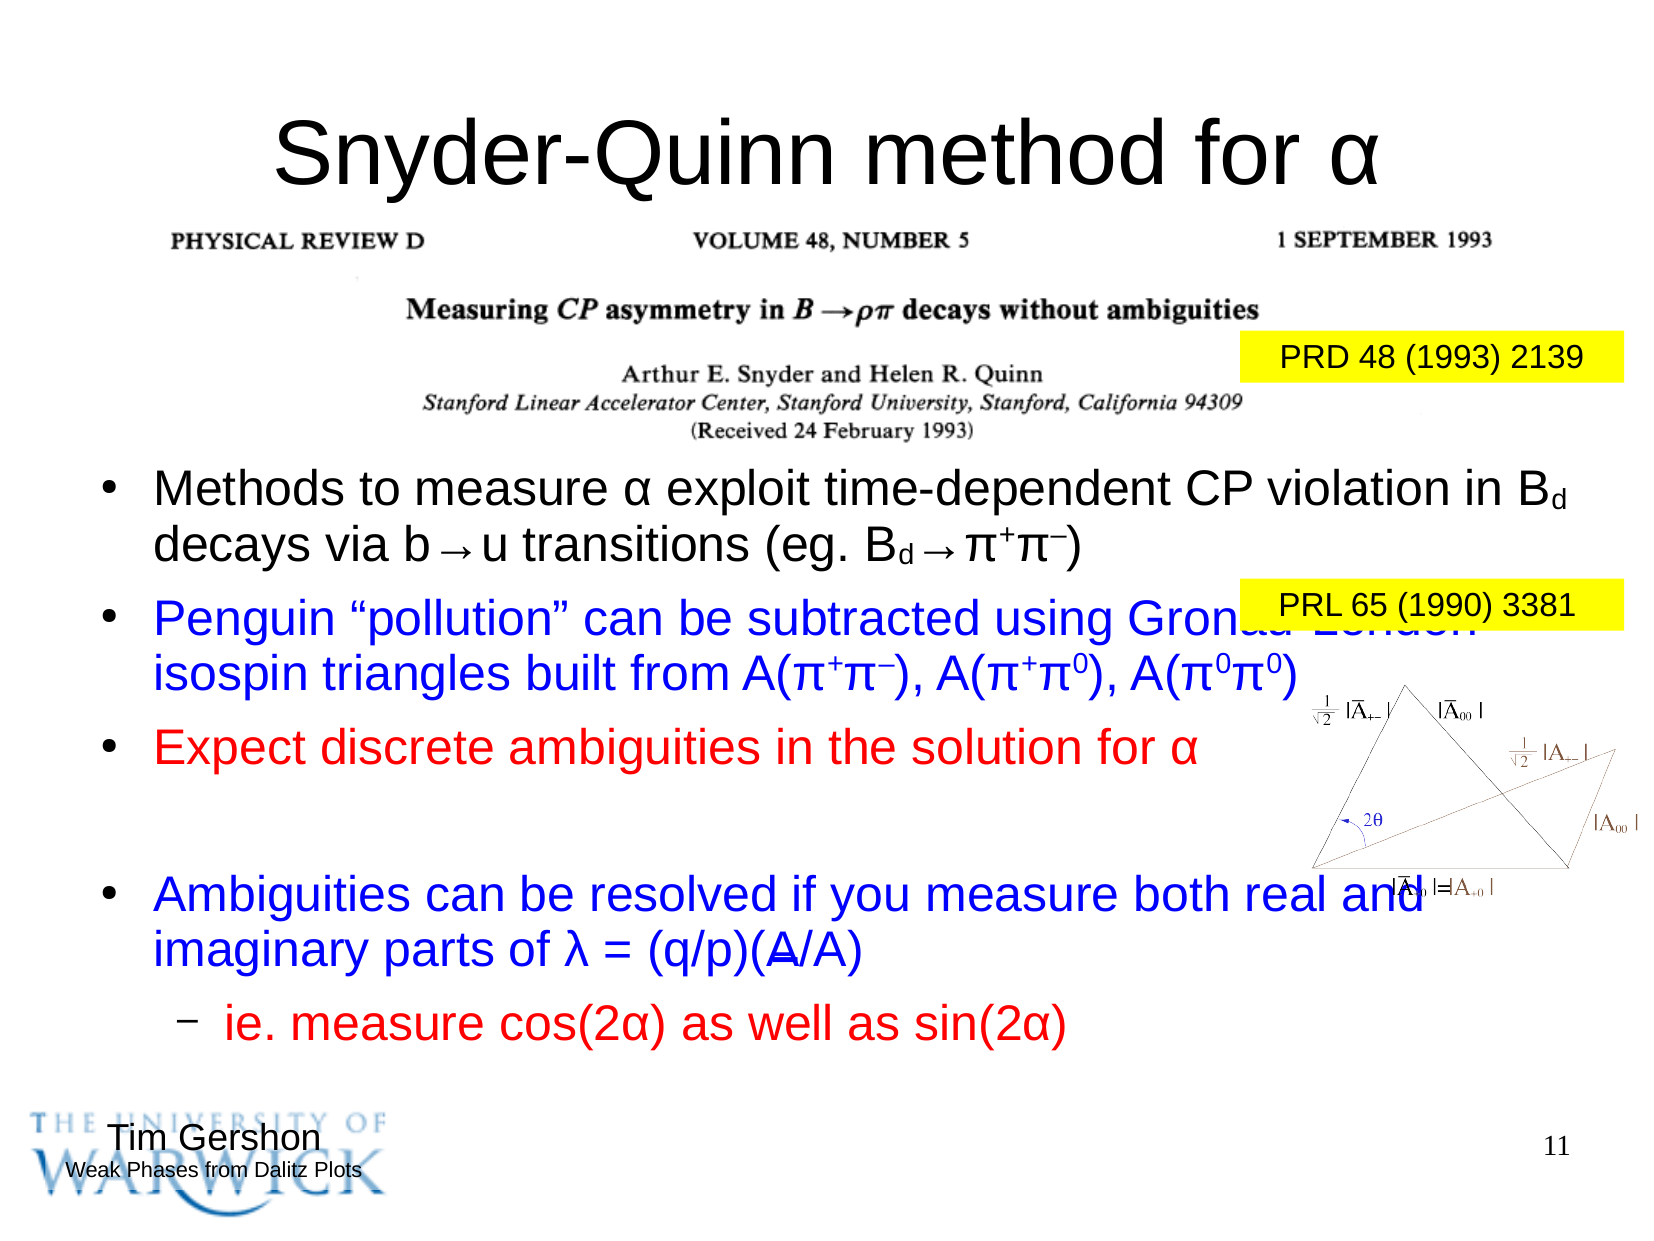

# Snyder-Quinn method for α
PRD 48 (1993) 2139
Methods to measure α exploit time-dependent CP violation in Bd decays via b→u transitions (eg. Bd→π+π–)
Penguin “pollution” can be subtracted using Gronau-London isospin triangles built from A(π+π–), A(π+π0), A(π0π0)
Expect discrete ambiguities in the solution for α
Ambiguities can be resolved if you measure both real and imaginary parts of λ = (q/p)(A/A)
ie. measure cos(2α) as well as sin(2α)
PRL 65 (1990) 3381
–
Tim Gershon
Weak Phases from Dalitz Plots
11